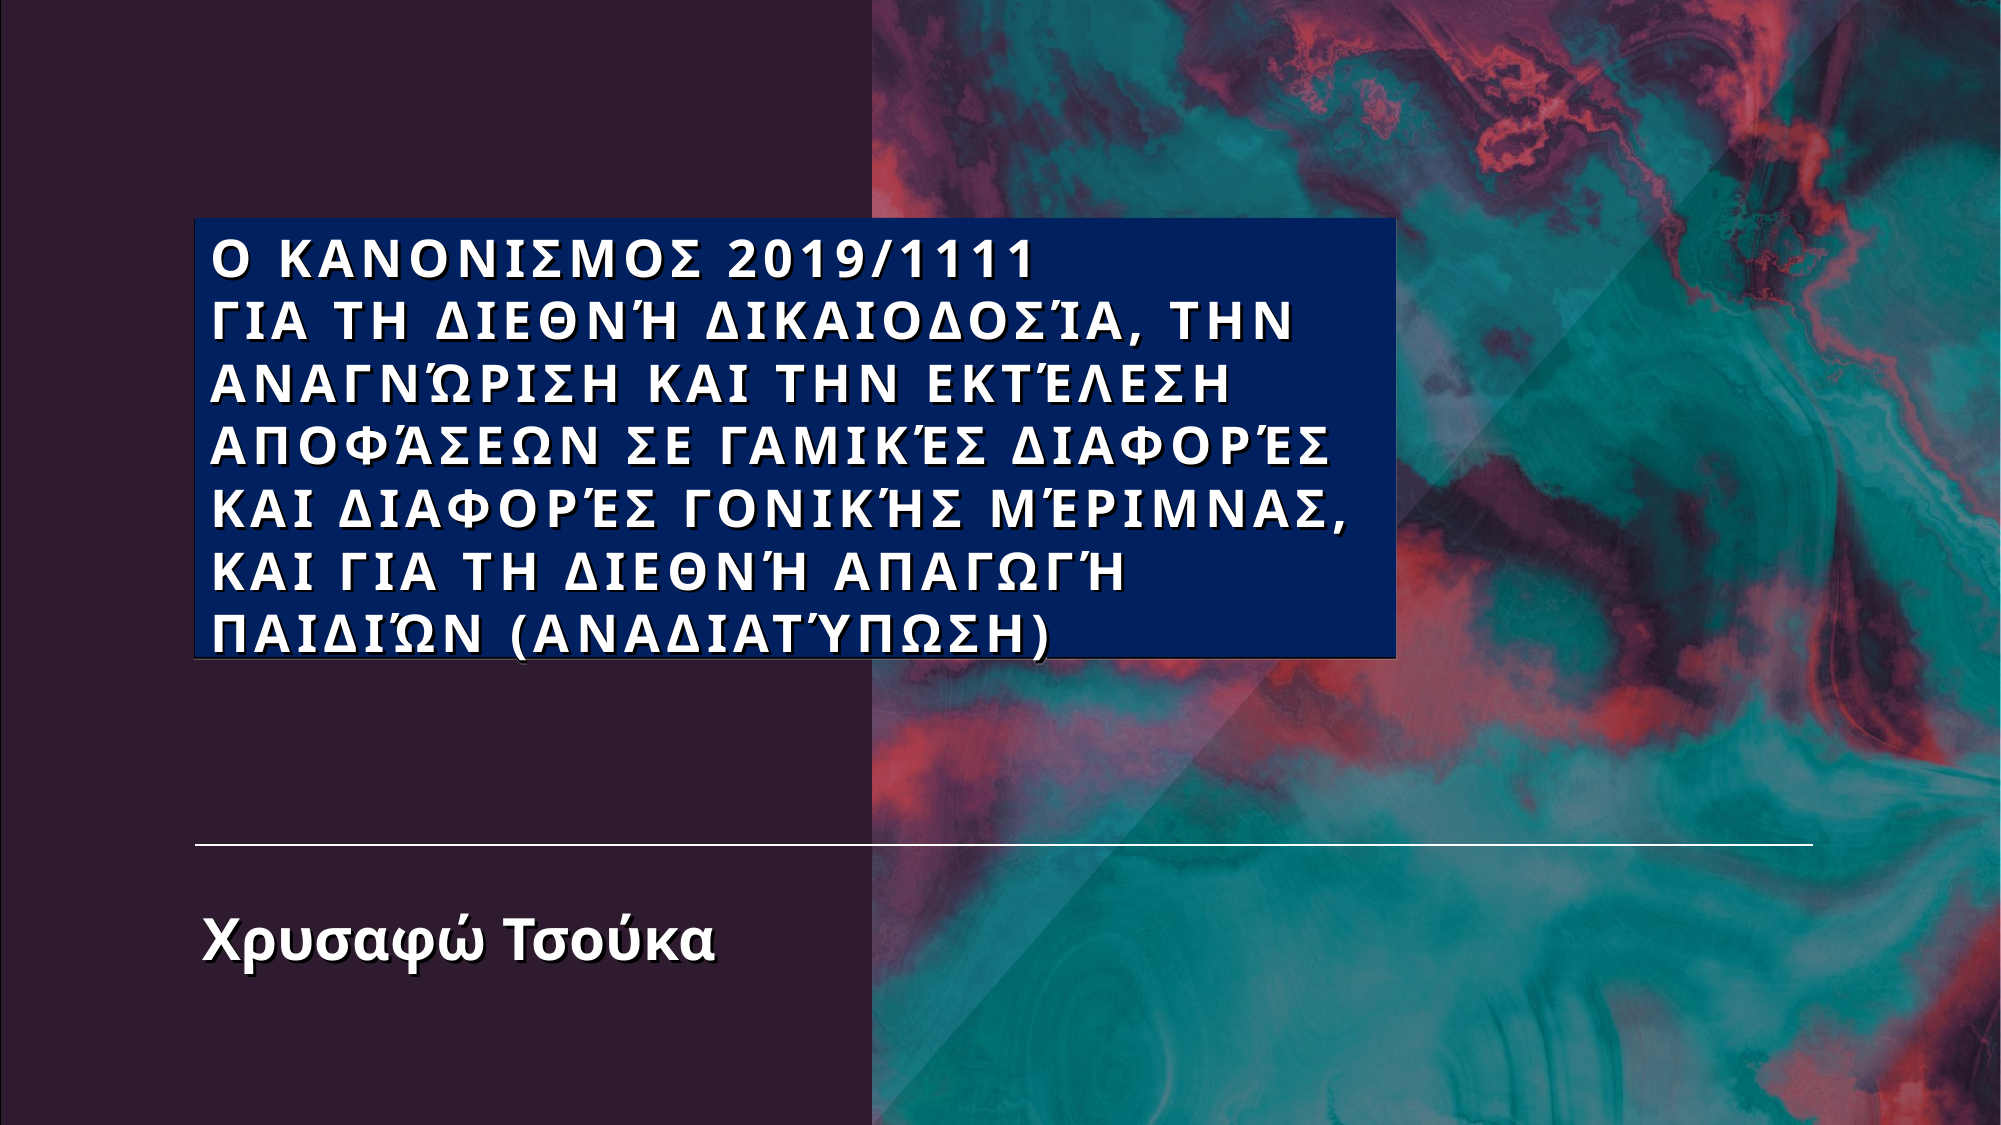

# Ο Κανονισμοσ 2019/1111 Για τη διεθνή δικαιοδοσία, την αναγνώριση και την εκτέλεση αποφάσεων σε γαμικές διαφορές και διαφορές γονικής μέριμνας, και για τη διεθνή απαγωγή παιδιών (αναδιατύπωση)
Χρυσαφώ Τσούκα